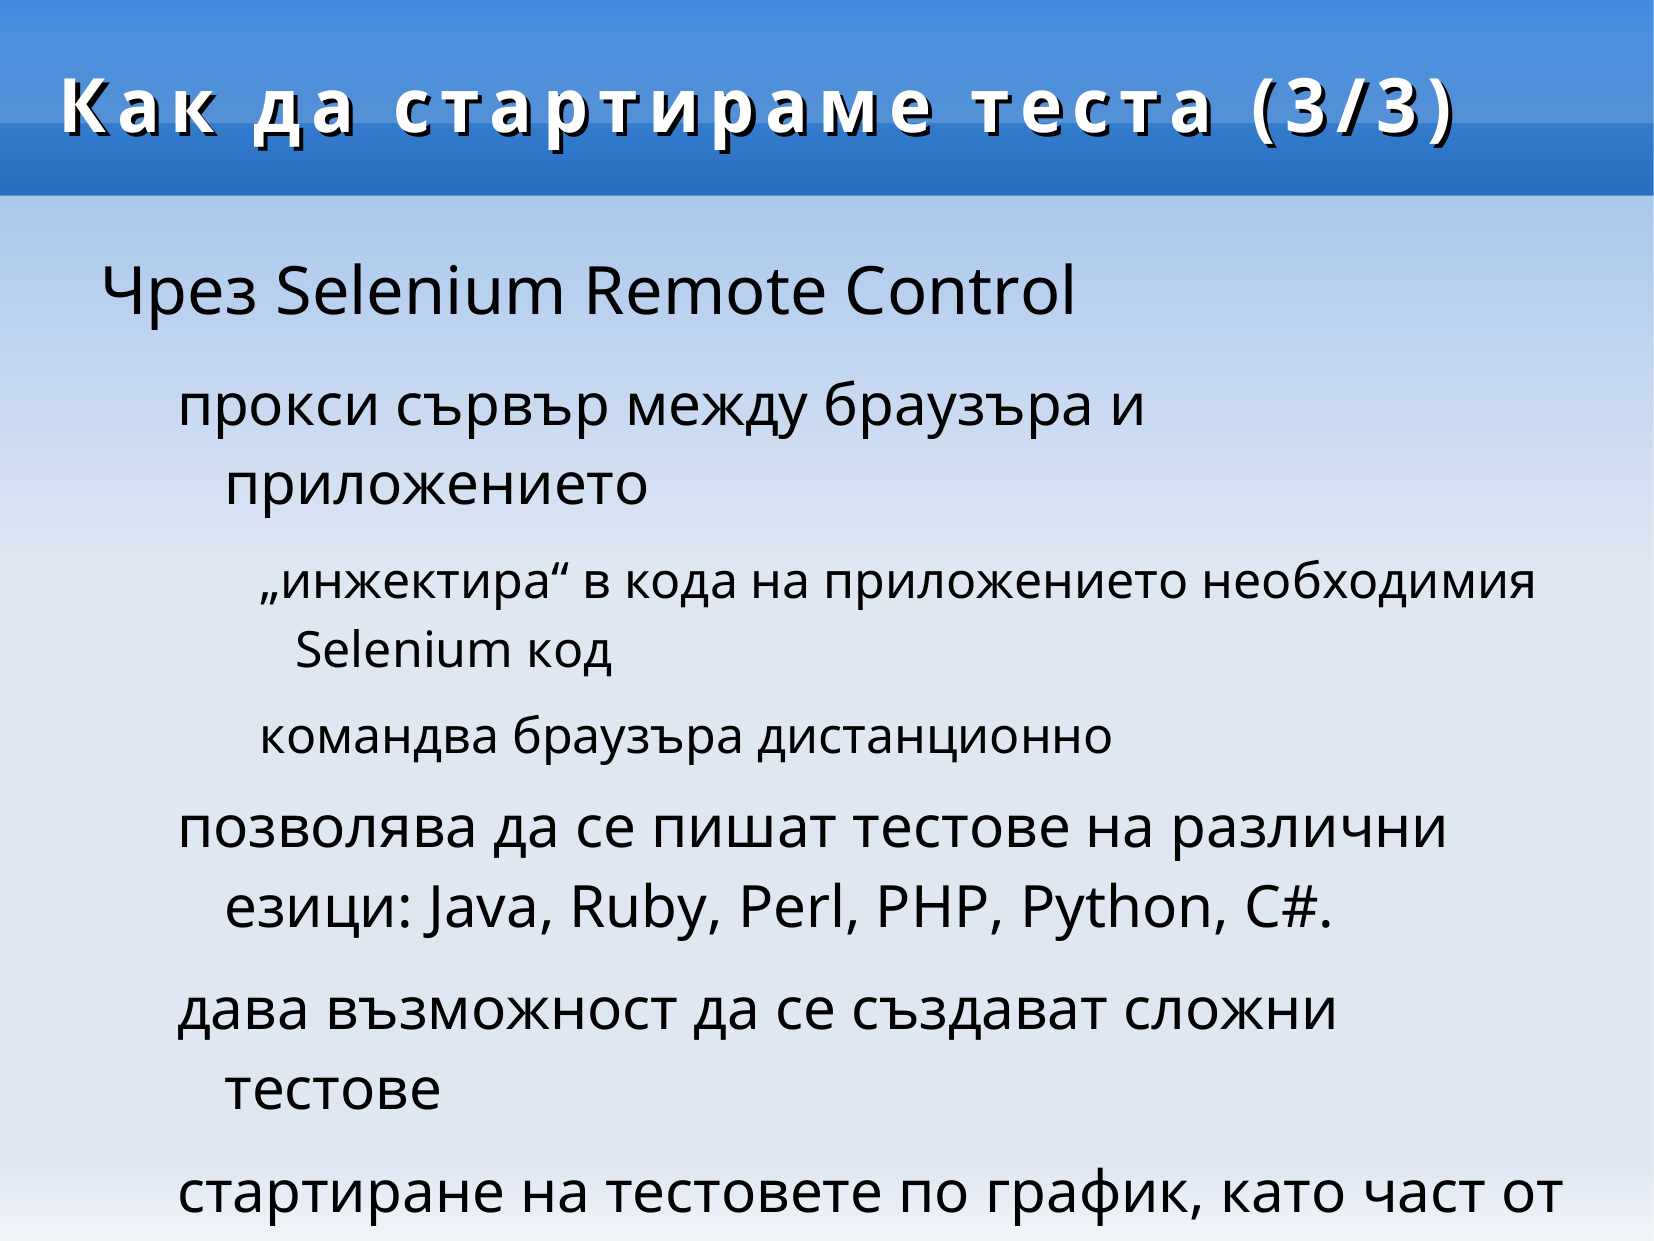

# Как да стартираме теста (3/3)
Чрез Selenium Remote Control
прокси сървър между браузъра и приложението
„инжектира“ в кода на приложението необходимия Selenium код
командва браузъра дистанционно
позволява да се пишат тестове на различни езици: Java, Ruby, Perl, PHP, Python, C#.
дава възможност да се създават сложни тестове
стартиране на тестовете по график, като част от процеса на разработка
например при промяна на кода в SVN/CVS